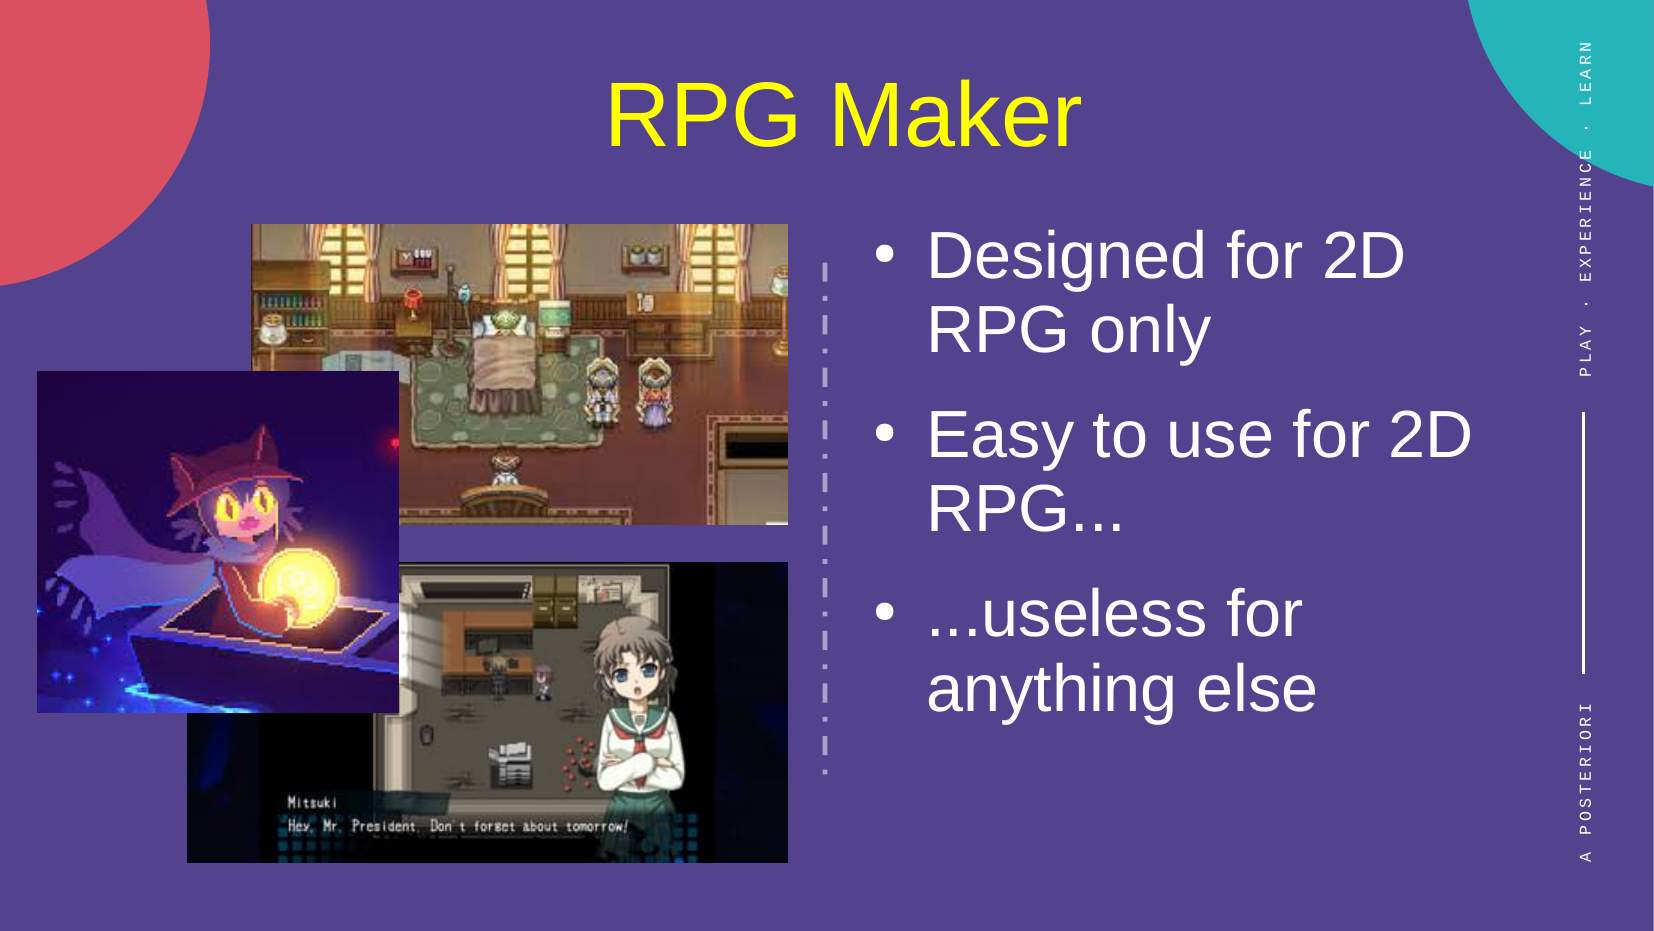

# RPG Maker
Designed for 2D RPG only
Easy to use for 2D RPG...
...useless for anything else